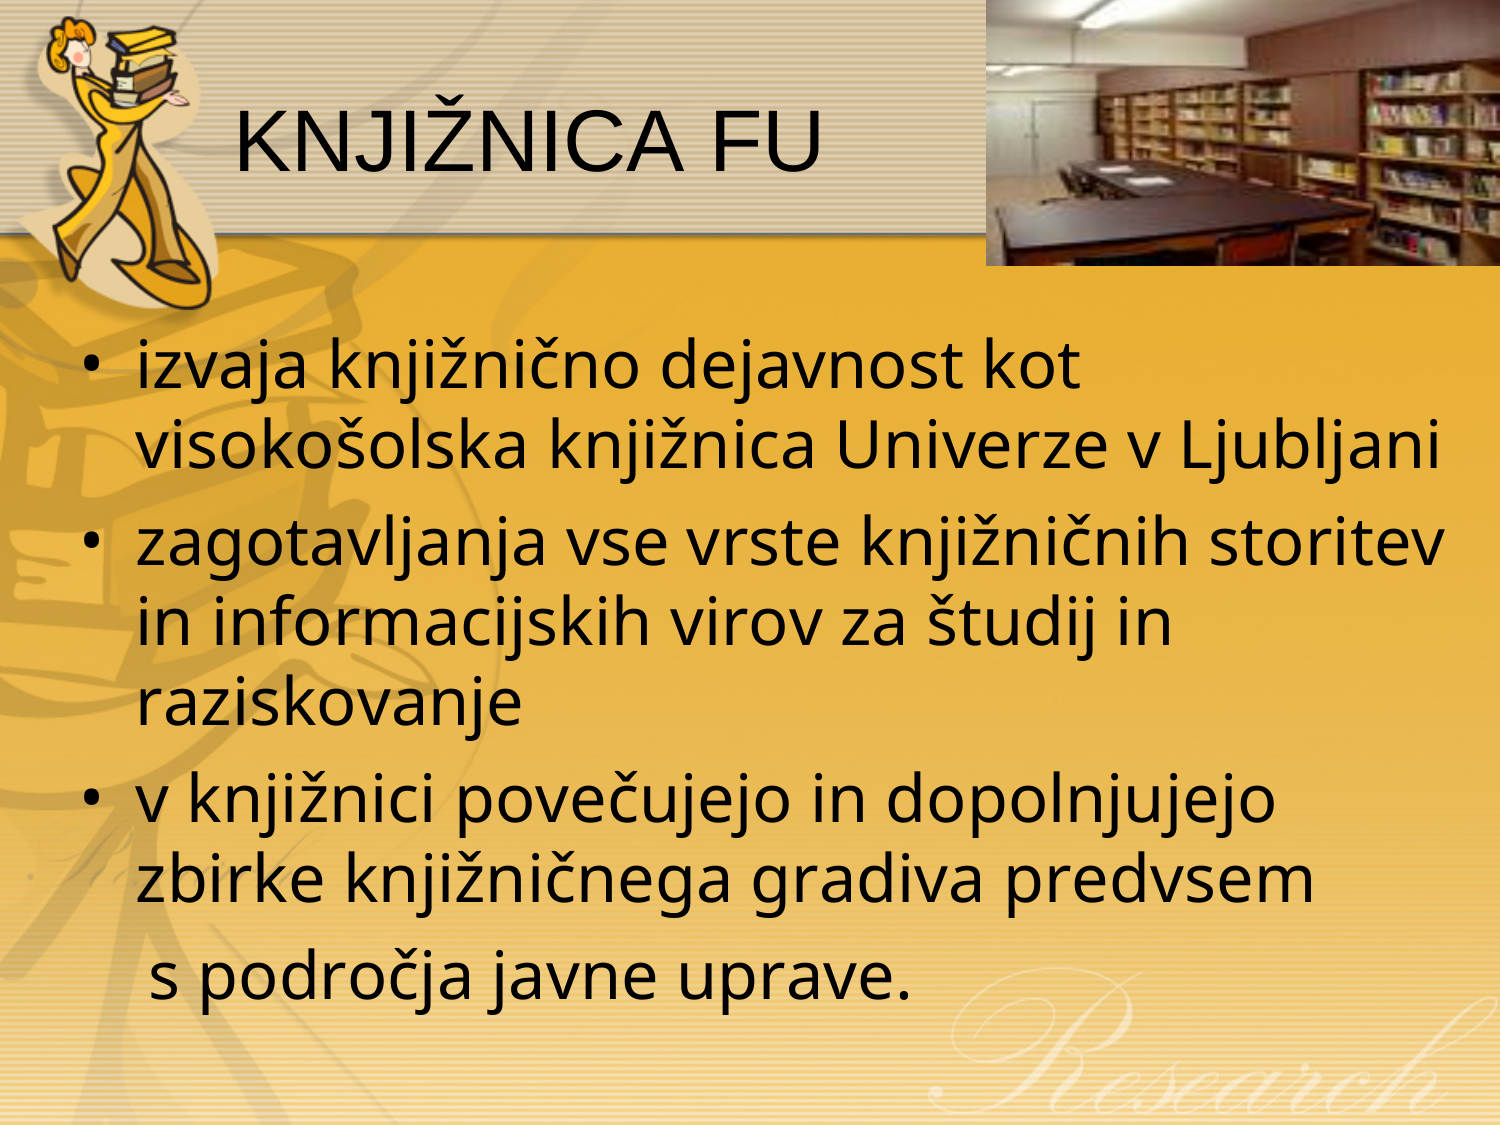

# KNJIŽNICA FU
izvaja knjižnično dejavnost kot visokošolska knjižnica Univerze v Ljubljani
zagotavljanja vse vrste knjižničnih storitev in informacijskih virov za študij in raziskovanje
v knjižnici povečujejo in dopolnjujejo zbirke knjižničnega gradiva predvsem
 s področja javne uprave.